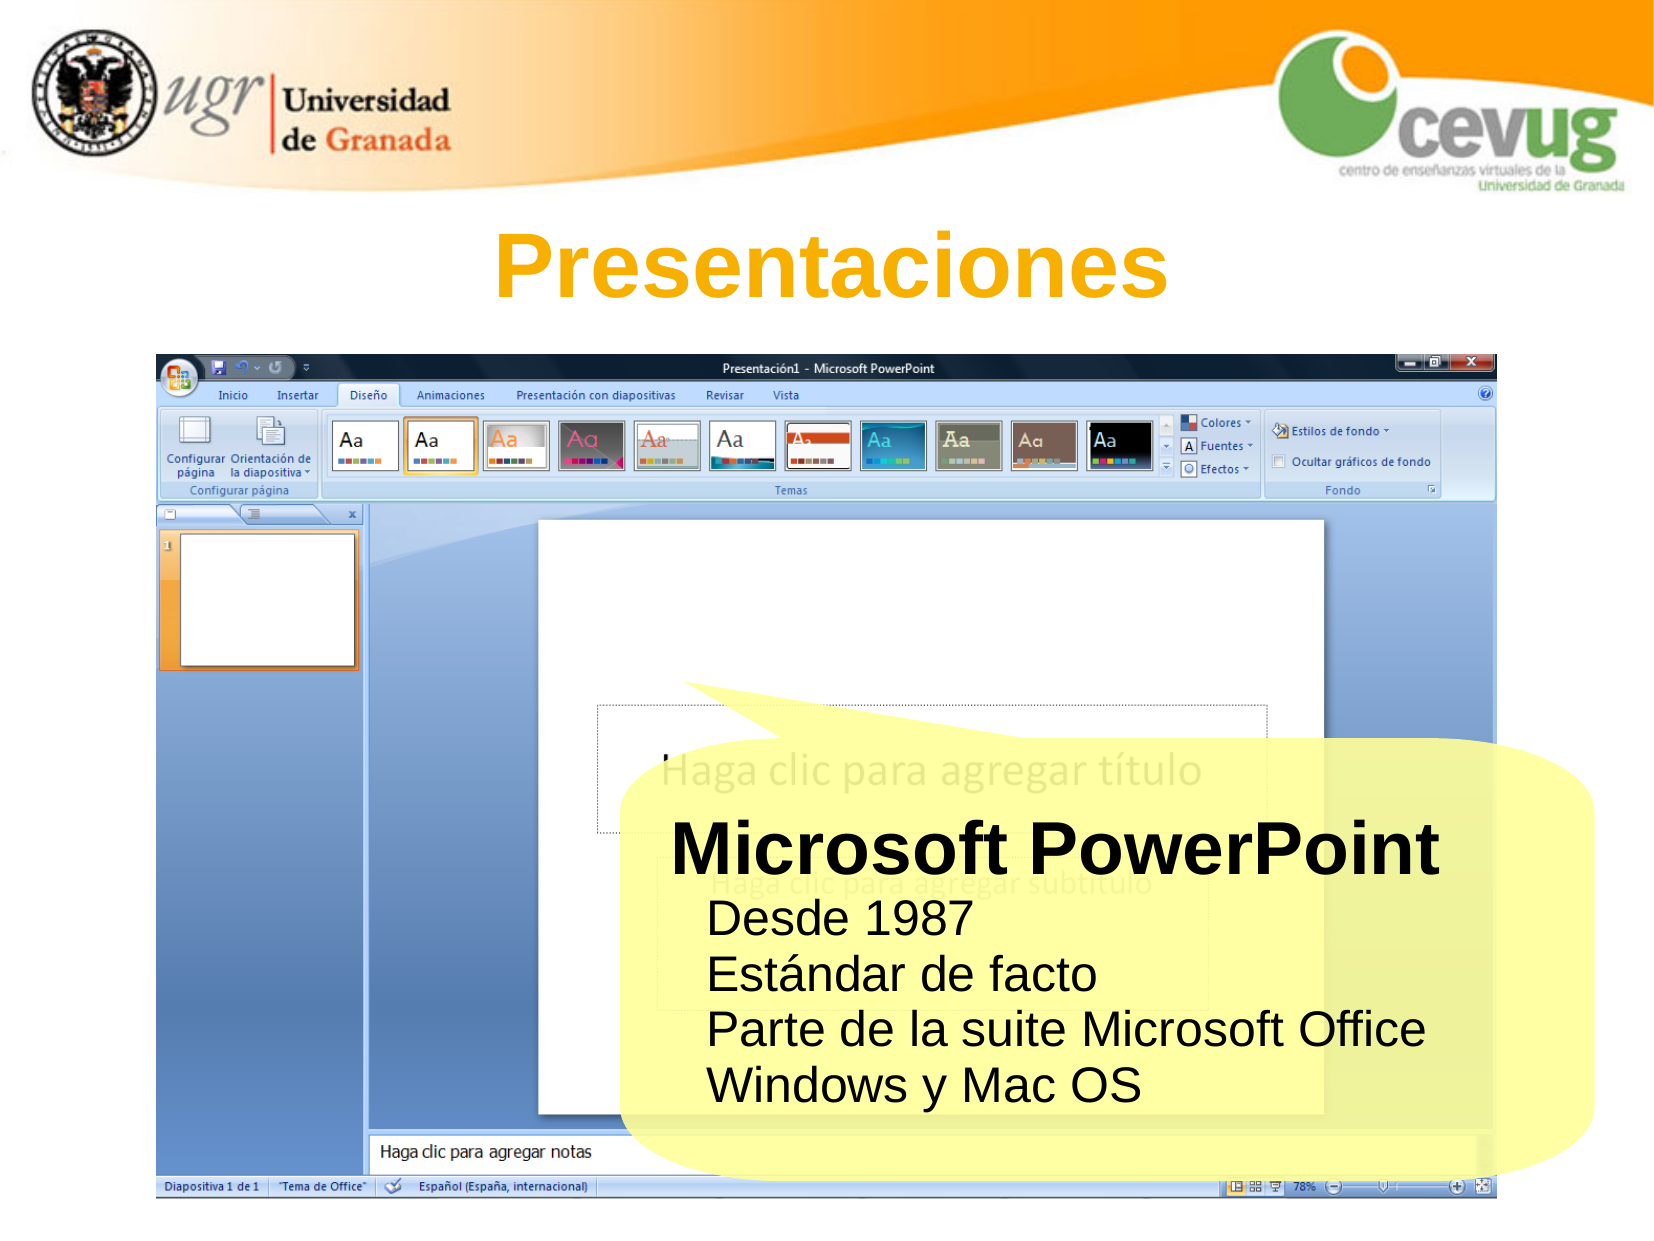

# Presentaciones
Microsoft PowerPoint
Desde 1987
Estándar de facto
Parte de la suite Microsoft Office
Windows y Mac OS